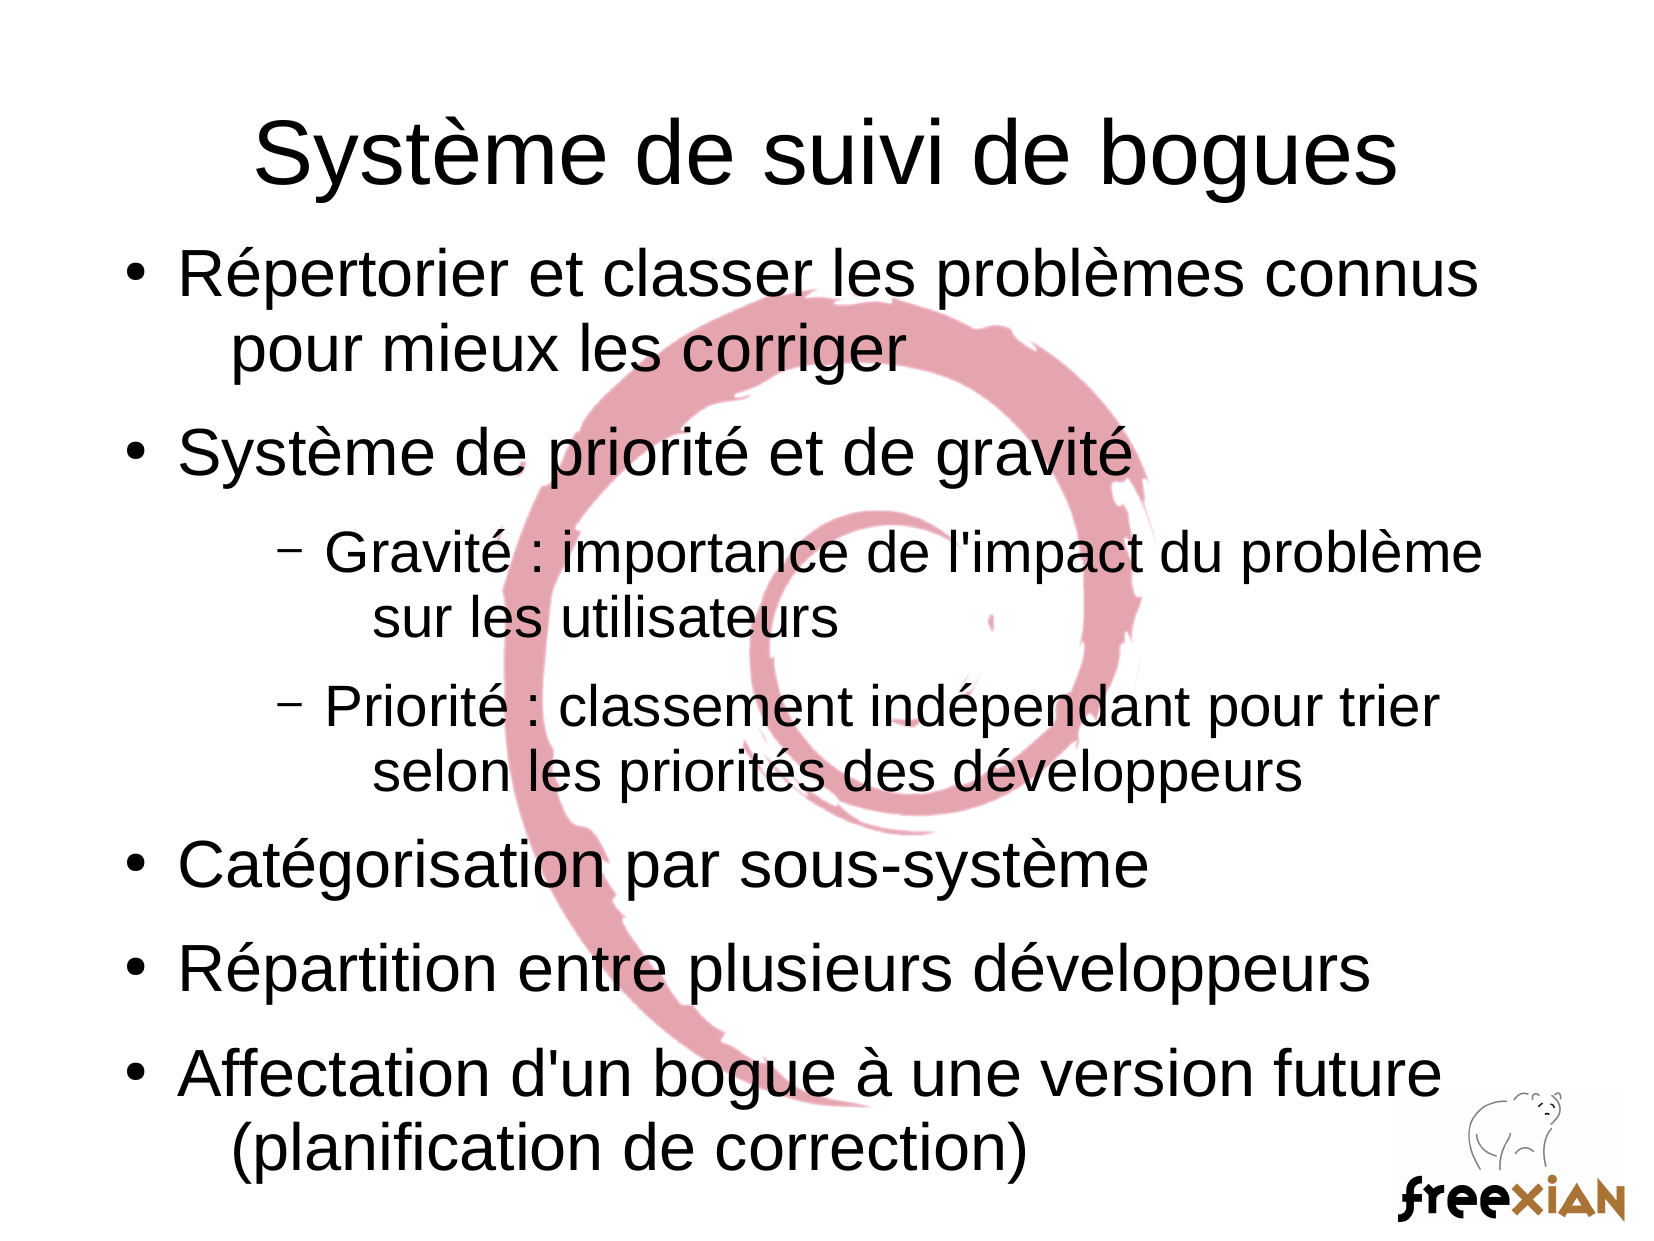

# Système de suivi de bogues
Répertorier et classer les problèmes connus pour mieux les corriger
Système de priorité et de gravité
Gravité : importance de l'impact du problème sur les utilisateurs
Priorité : classement indépendant pour trier selon les priorités des développeurs
Catégorisation par sous-système
Répartition entre plusieurs développeurs
Affectation d'un bogue à une version future (planification de correction)